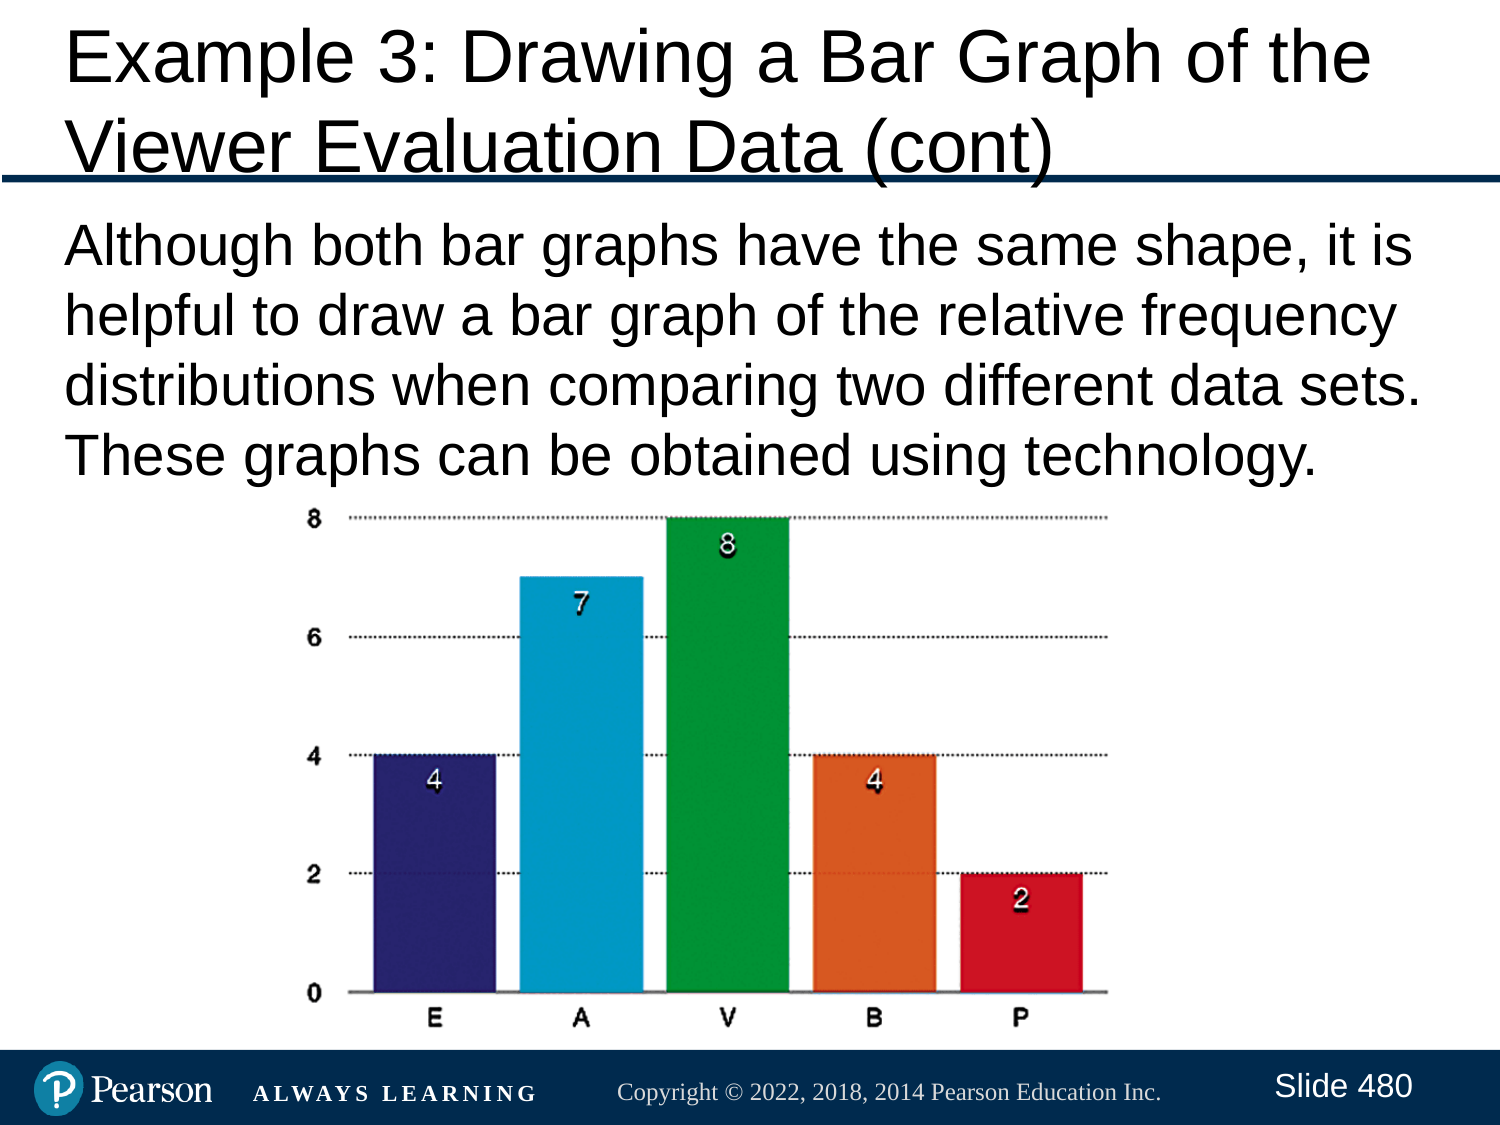

# Example 3: Drawing a Bar Graph of the Viewer Evaluation Data (cont)
Although both bar graphs have the same shape, it is helpful to draw a bar graph of the relative frequency distributions when comparing two different data sets. These graphs can be obtained using technology.